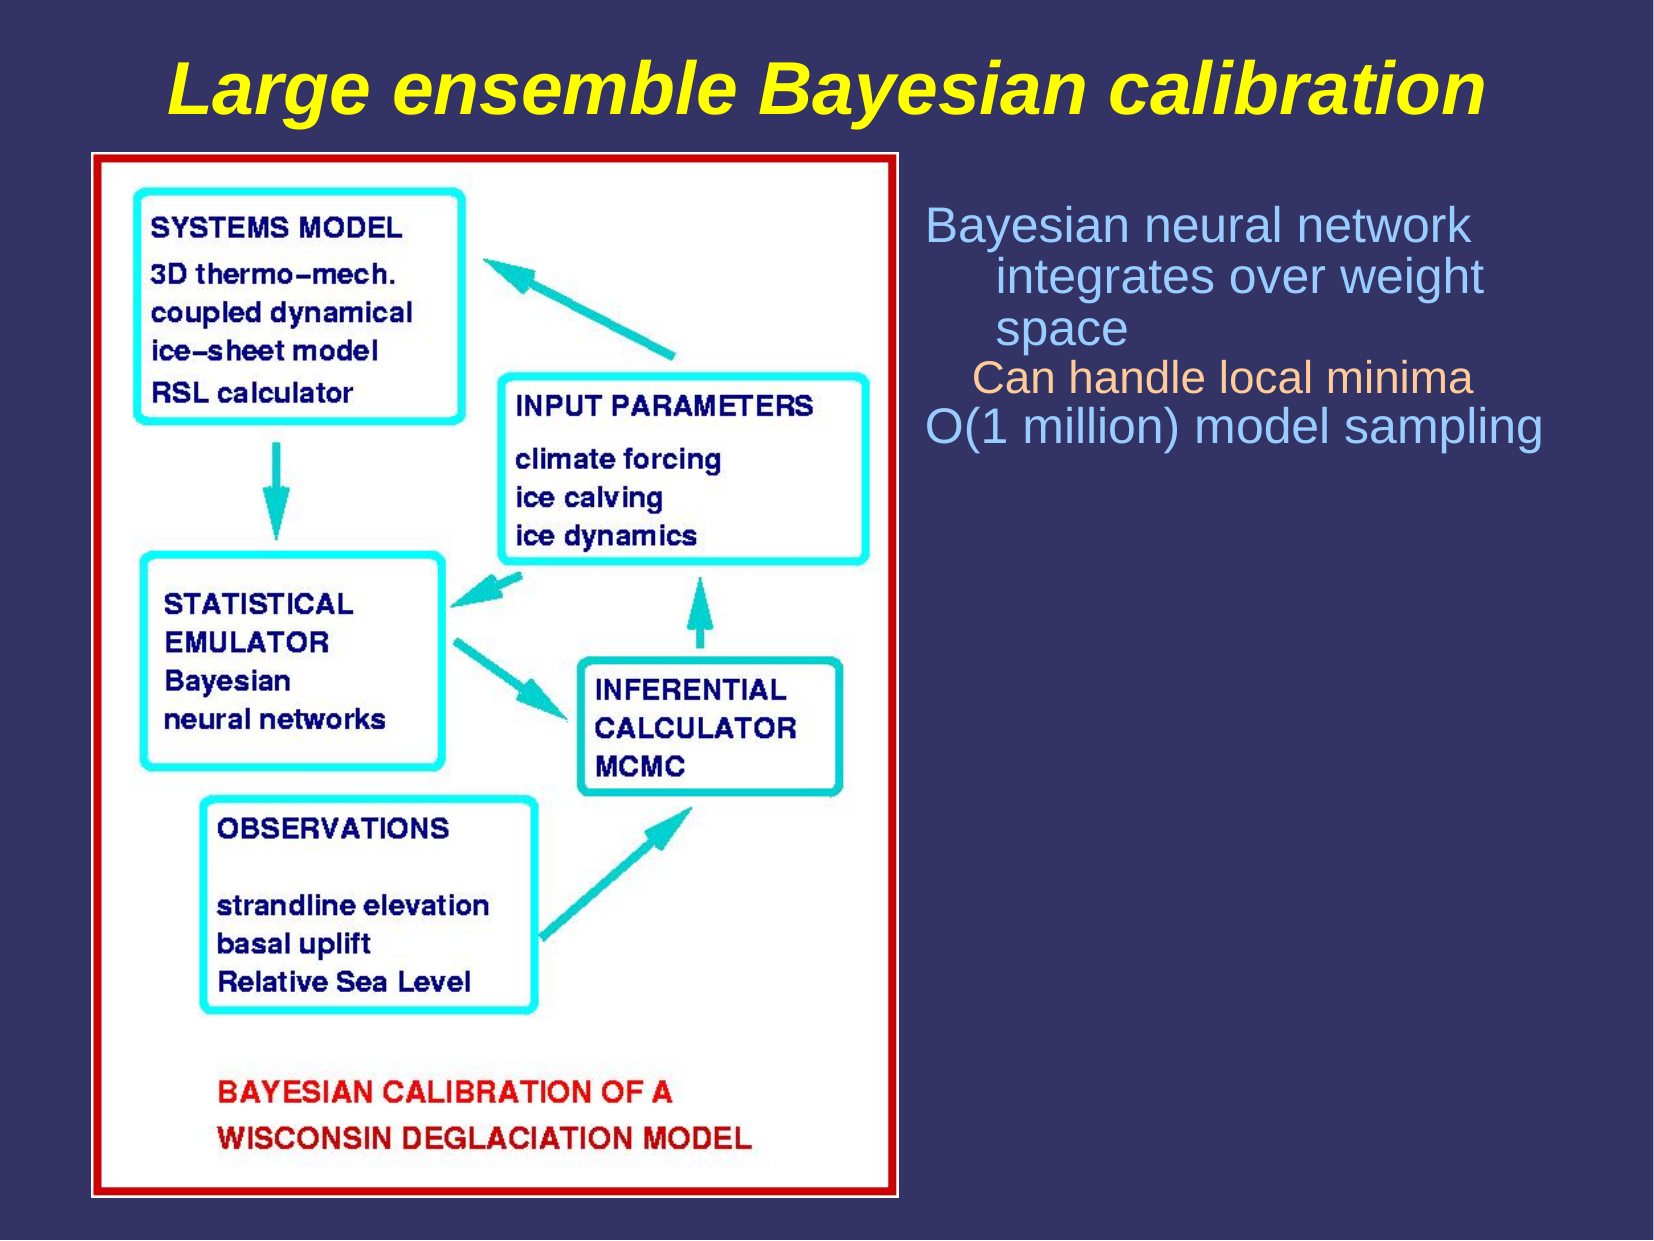

# Large ensemble Bayesian calibration
Bayesian neural network integrates over weight space
Can handle local minima
O(1 million) model sampling